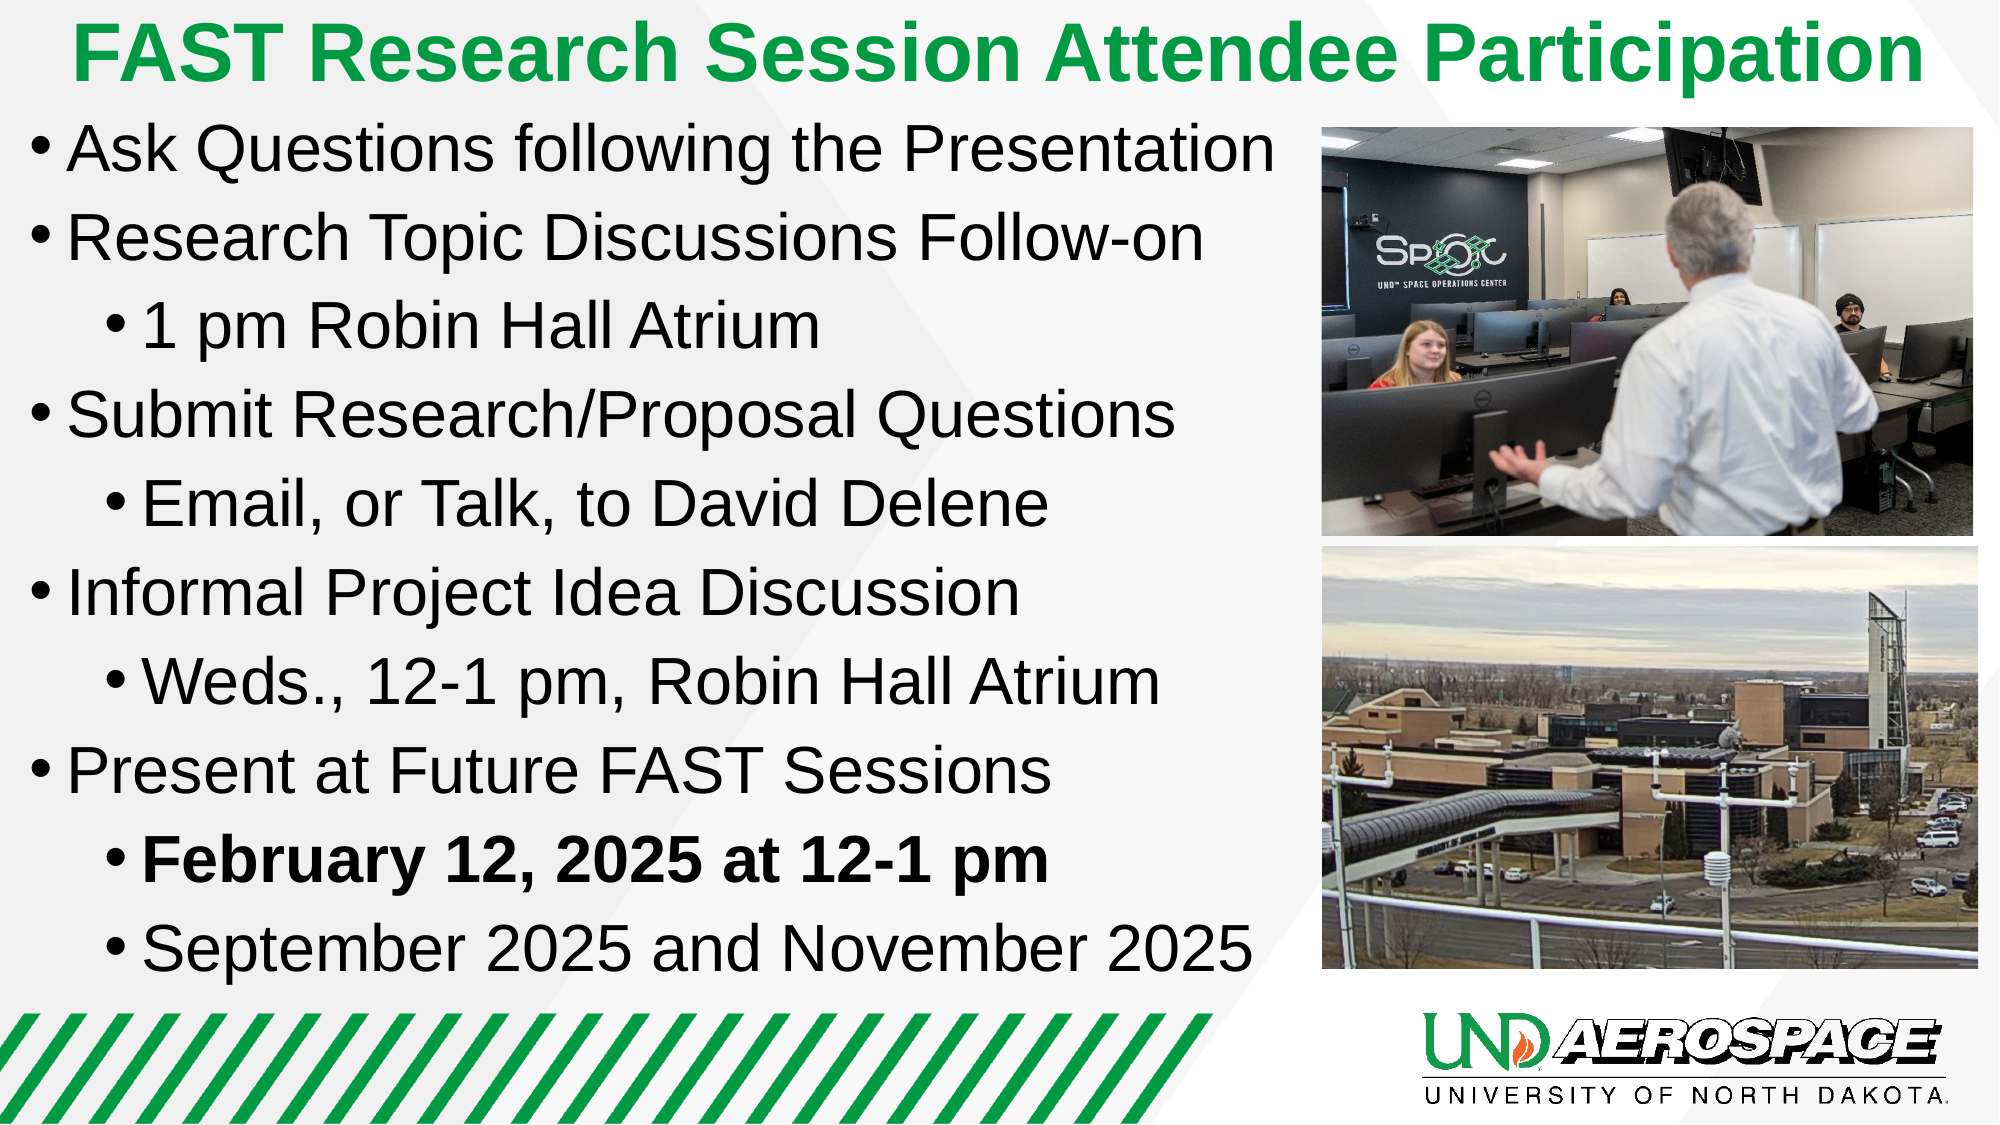

FAST Research Session Attendee Participation
Ask Questions following the Presentation
Research Topic Discussions Follow-on
1 pm Robin Hall Atrium
Submit Research/Proposal Questions
Email, or Talk, to David Delene
Informal Project Idea Discussion
Weds., 12-1 pm, Robin Hall Atrium
Present at Future FAST Sessions
February 12, 2025 at 12-1 pm
September 2025 and November 2025